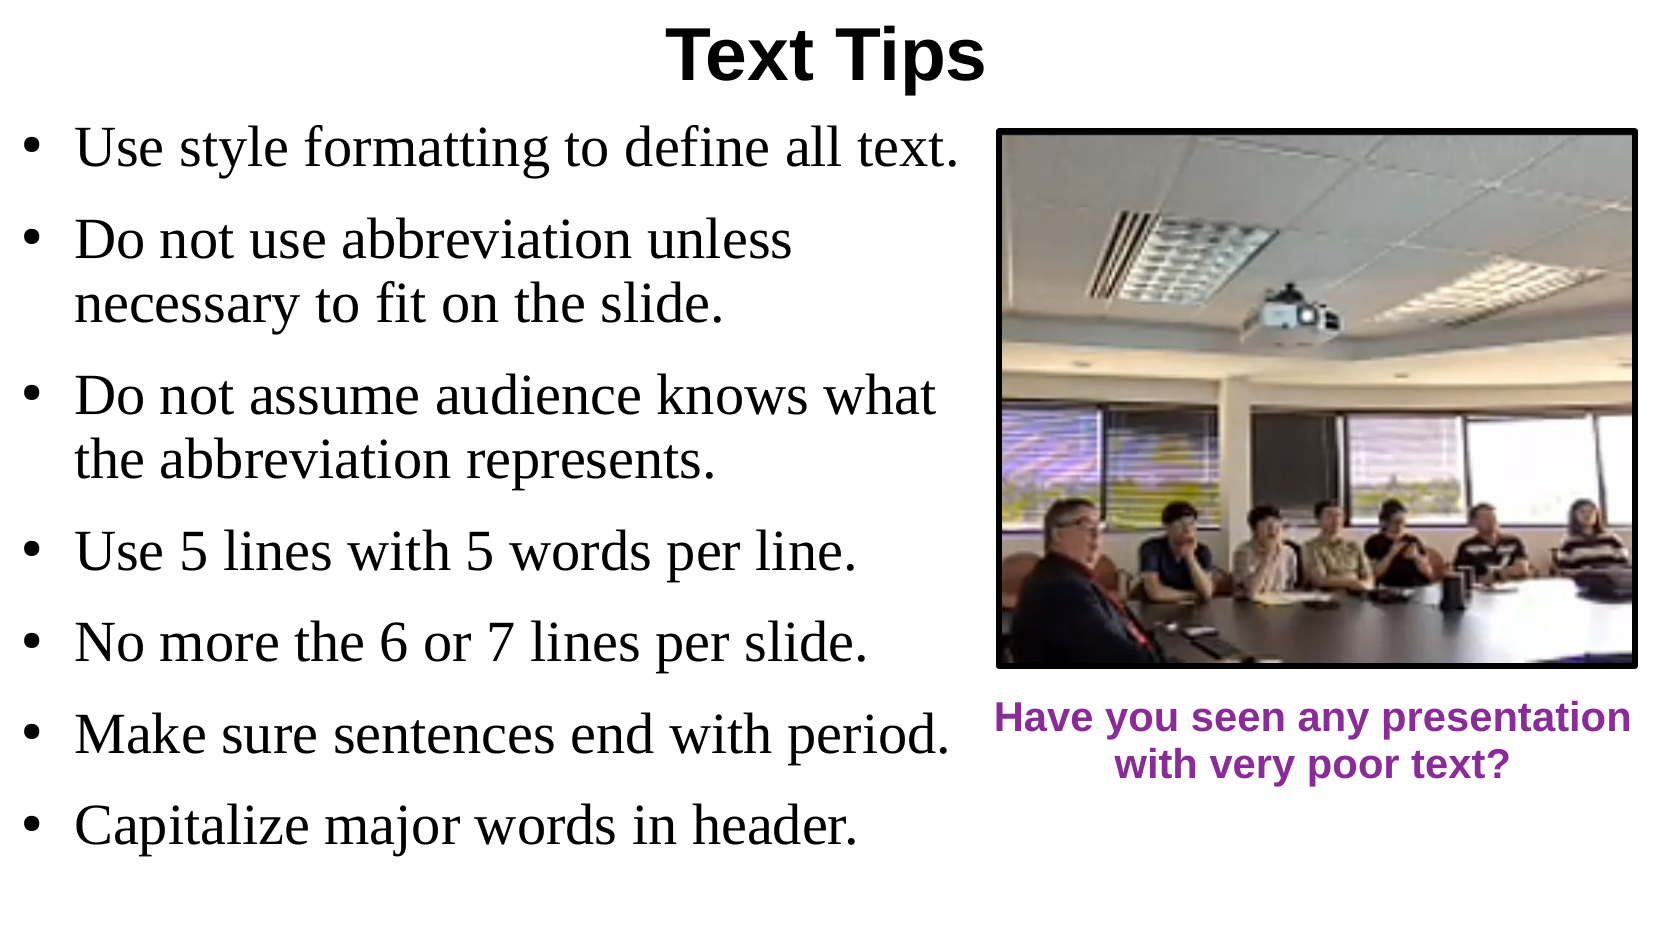

# Text Tips
Use style formatting to define all text.
Do not use abbreviation unless necessary to fit on the slide.
Do not assume audience knows what the abbreviation represents.
Use 5 lines with 5 words per line.
No more the 6 or 7 lines per slide.
Make sure sentences end with period.
Capitalize major words in header.
Have you seen any presentation with very poor text?